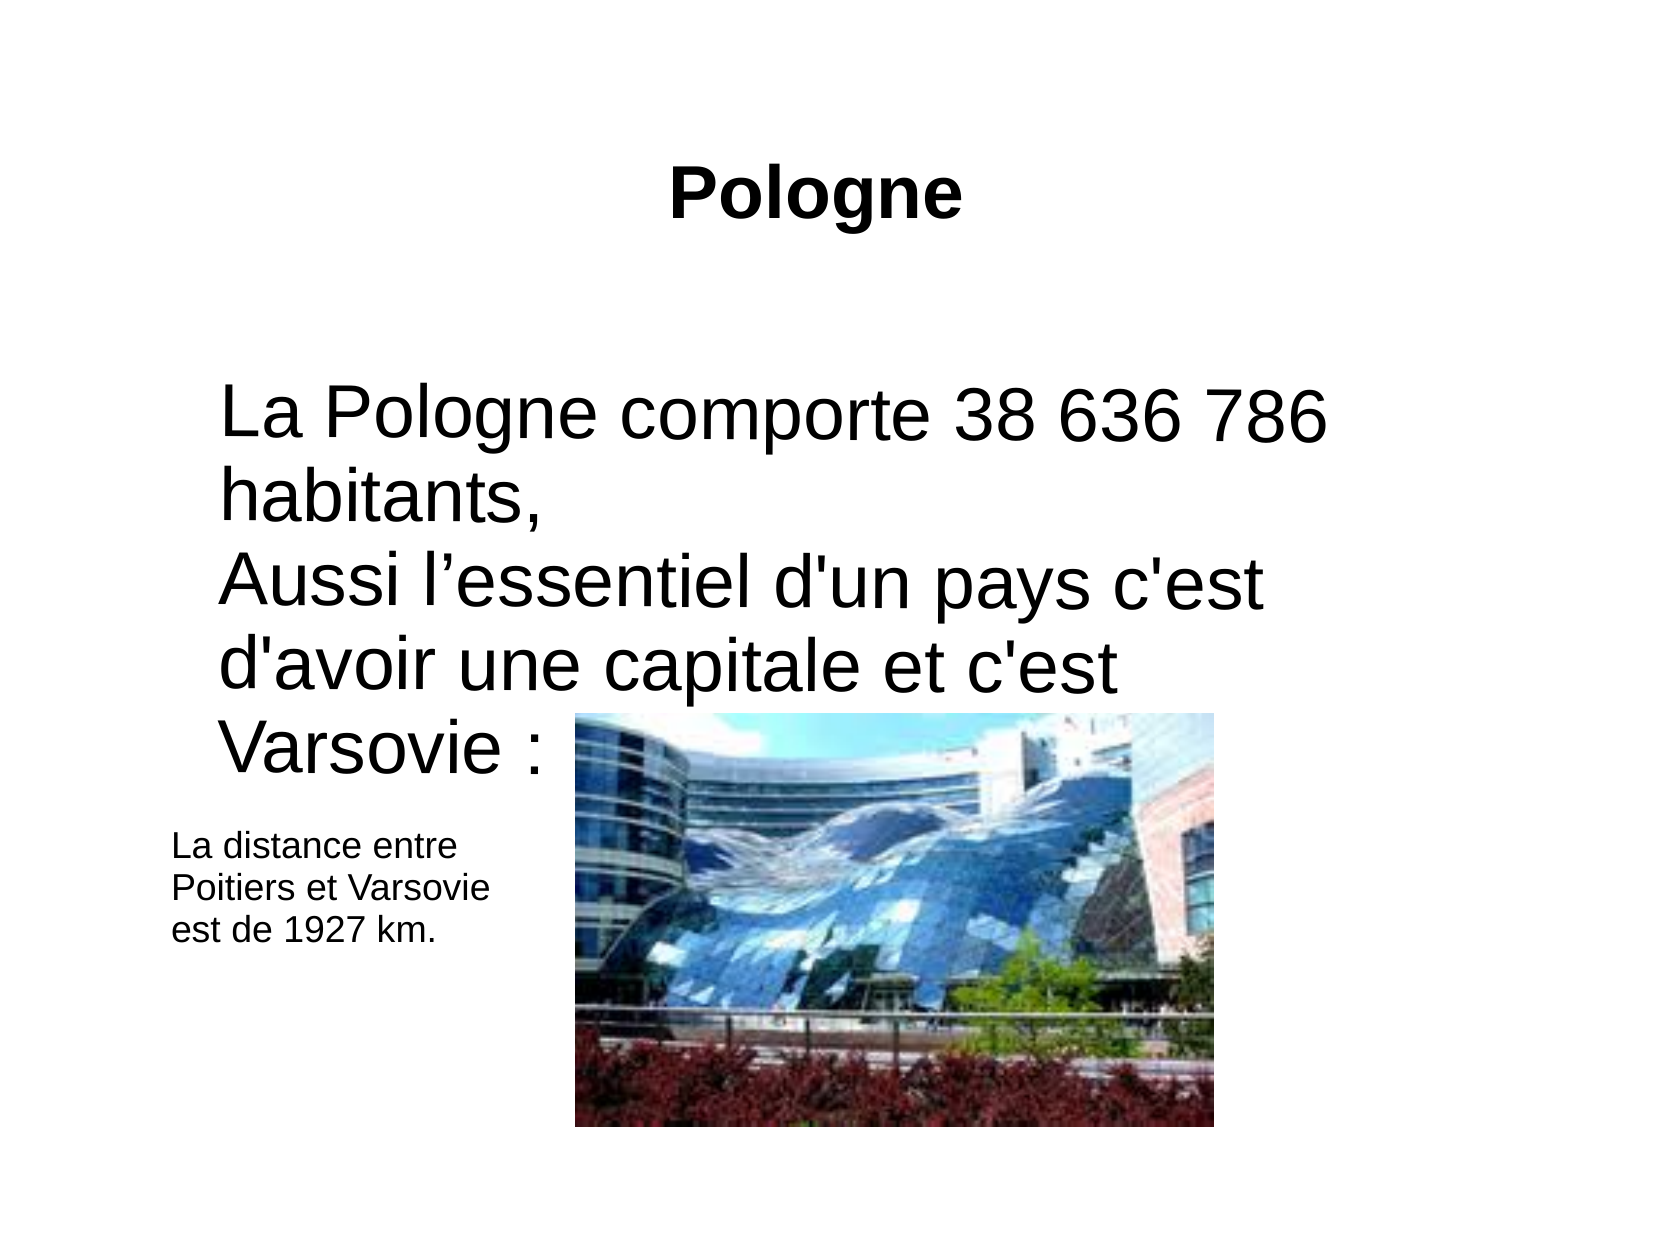

Pologne
La Pologne comporte 38 636 786 habitants,
Aussi l’essentiel d'un pays c'est d'avoir une capitale et c'est Varsovie :
La distance entre Poitiers et Varsovie est de 1927 km.